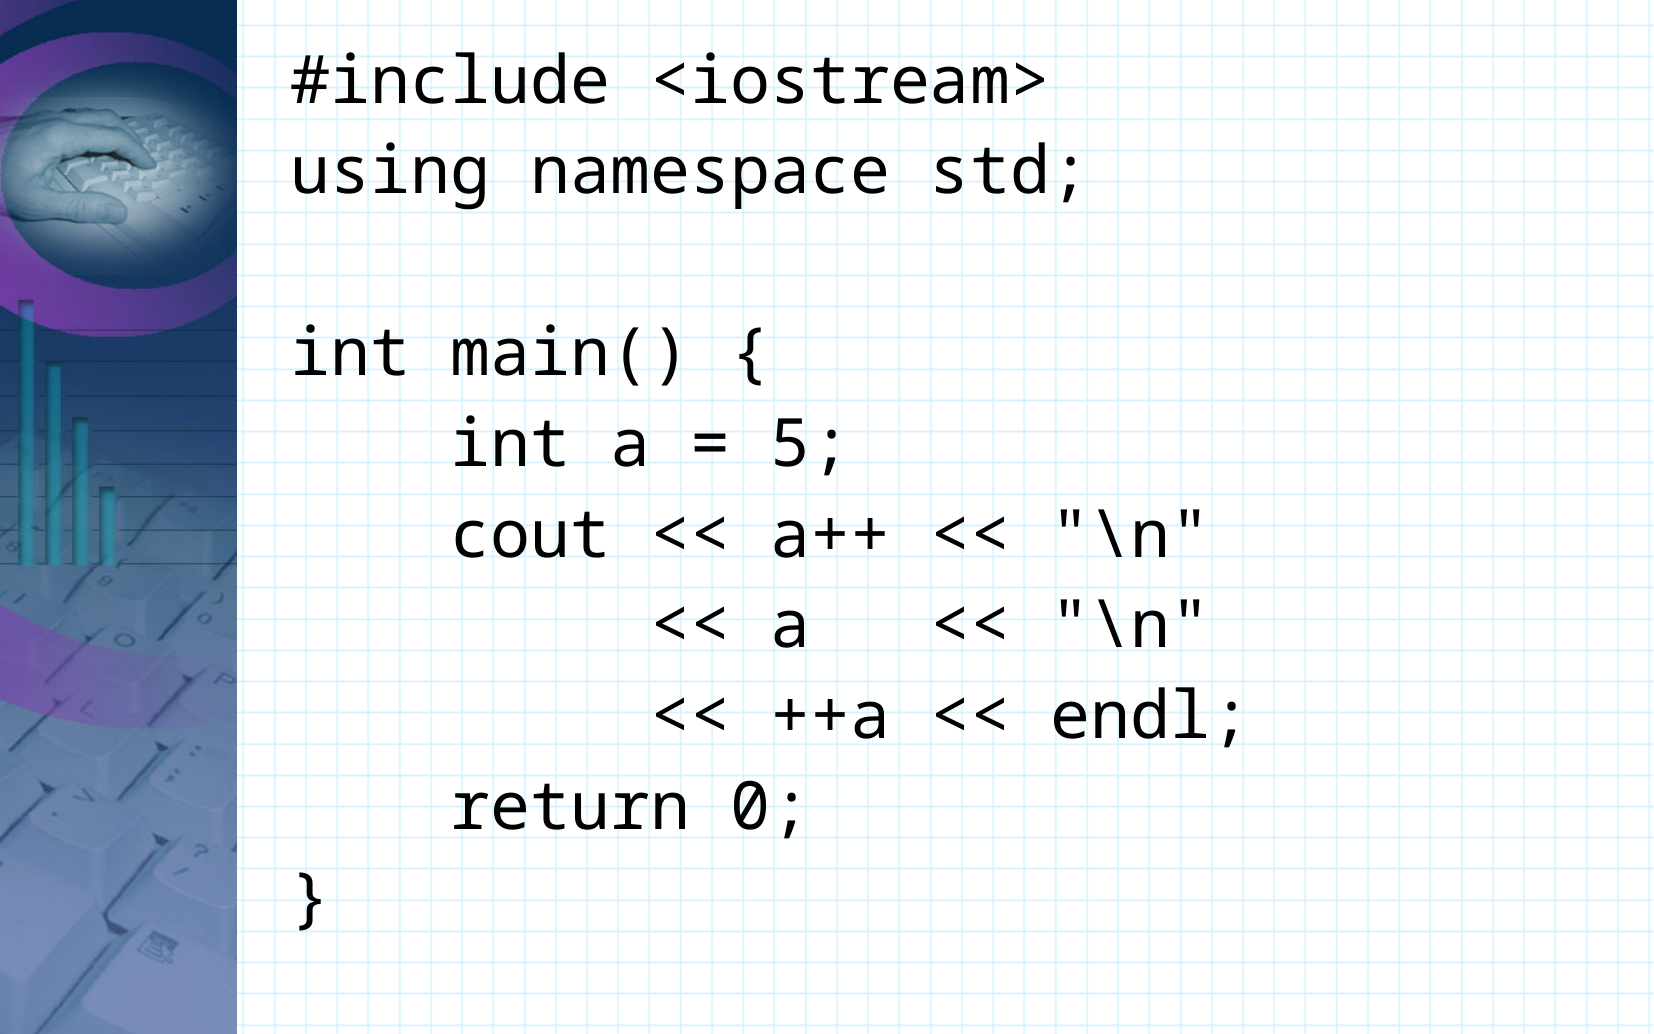

# #include <iostream>
using namespace std;
int main() {
 int a = 5;
 cout << a++ << "\n"
 << a << "\n"
 << ++a << endl;
 return 0;
}